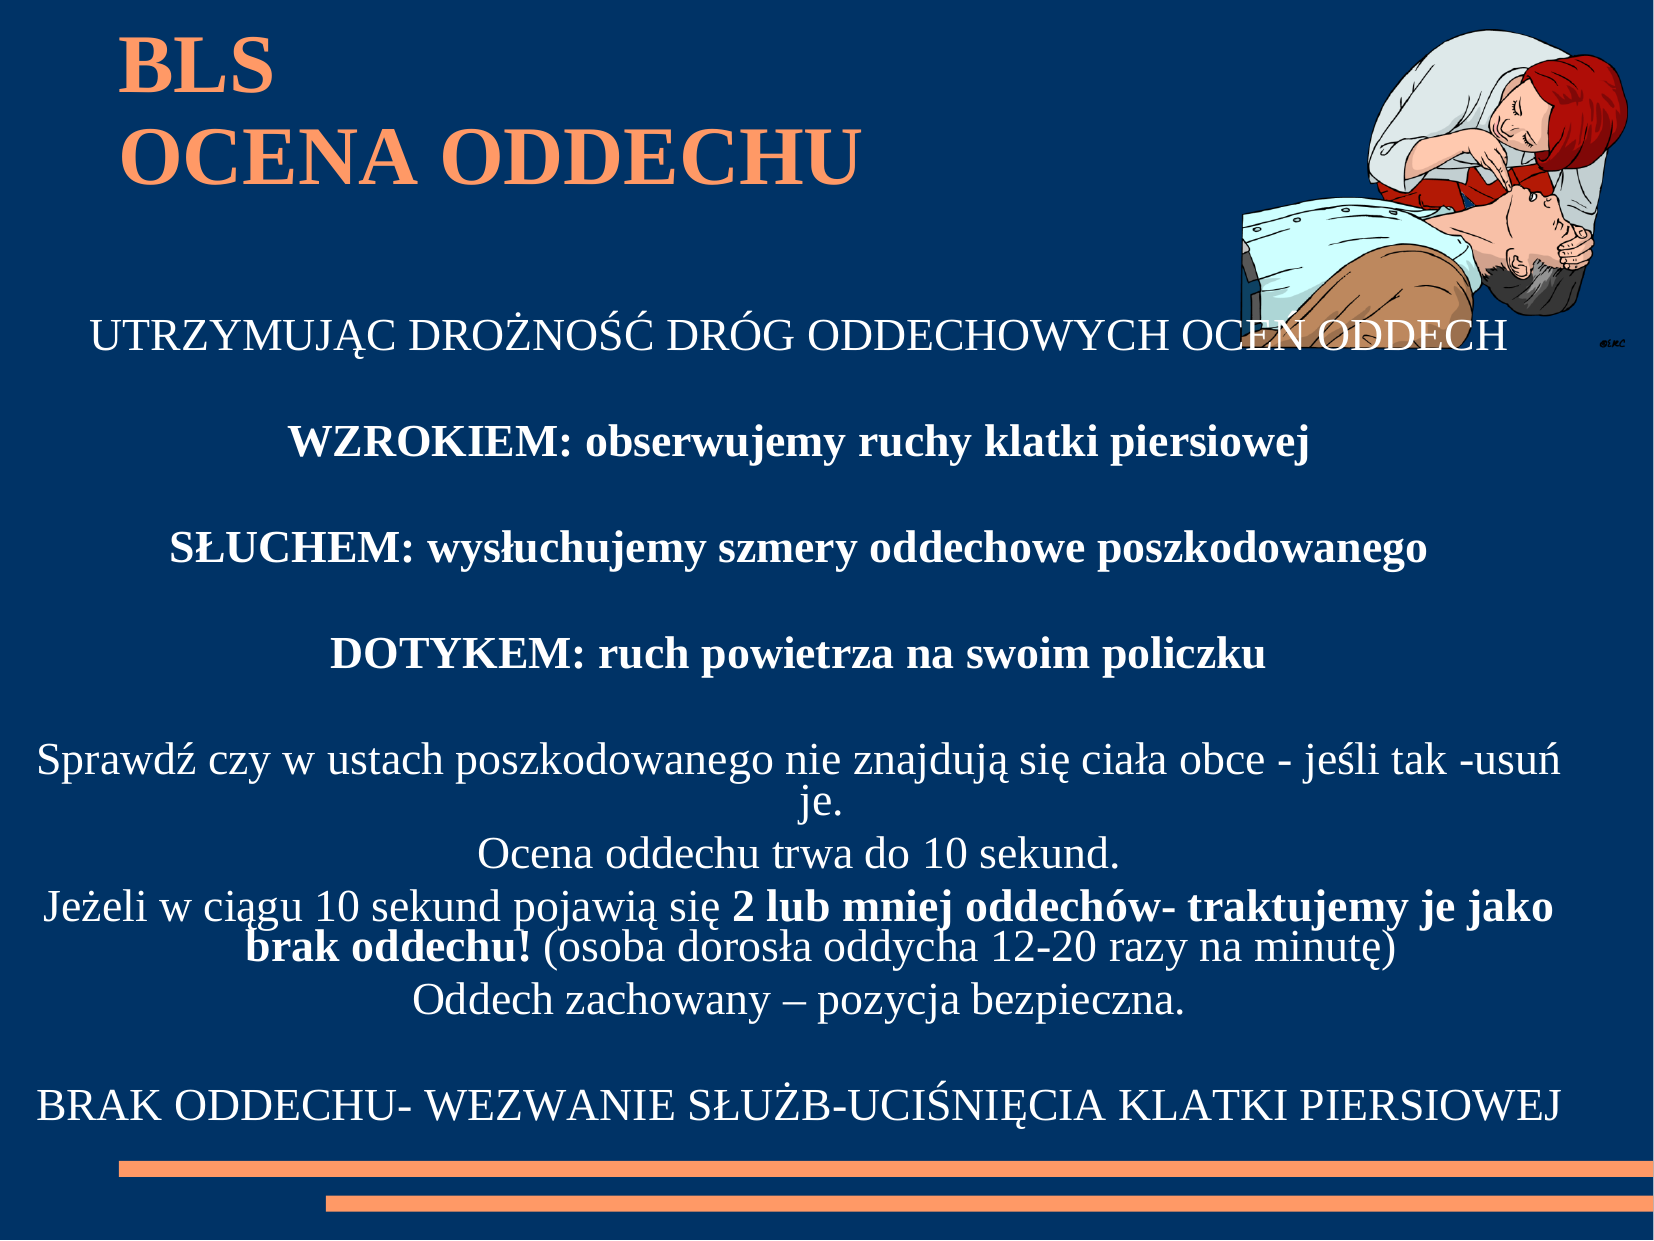

# BLS OCENA ODDECHU
UTRZYMUJĄC DROŻNOŚĆ DRÓG ODDECHOWYCH OCEŃ ODDECH
WZROKIEM: obserwujemy ruchy klatki piersiowej
SŁUCHEM: wysłuchujemy szmery oddechowe poszkodowanego
DOTYKEM: ruch powietrza na swoim policzku
Sprawdź czy w ustach poszkodowanego nie znajdują się ciała obce - jeśli tak -usuń je.
Ocena oddechu trwa do 10 sekund.
Jeżeli w ciągu 10 sekund pojawią się 2 lub mniej oddechów- traktujemy je jako brak oddechu! (osoba dorosła oddycha 12-20 razy na minutę)
Oddech zachowany – pozycja bezpieczna.
BRAK ODDECHU- WEZWANIE SŁUŻB-UCIŚNIĘCIA KLATKI PIERSIOWEJ